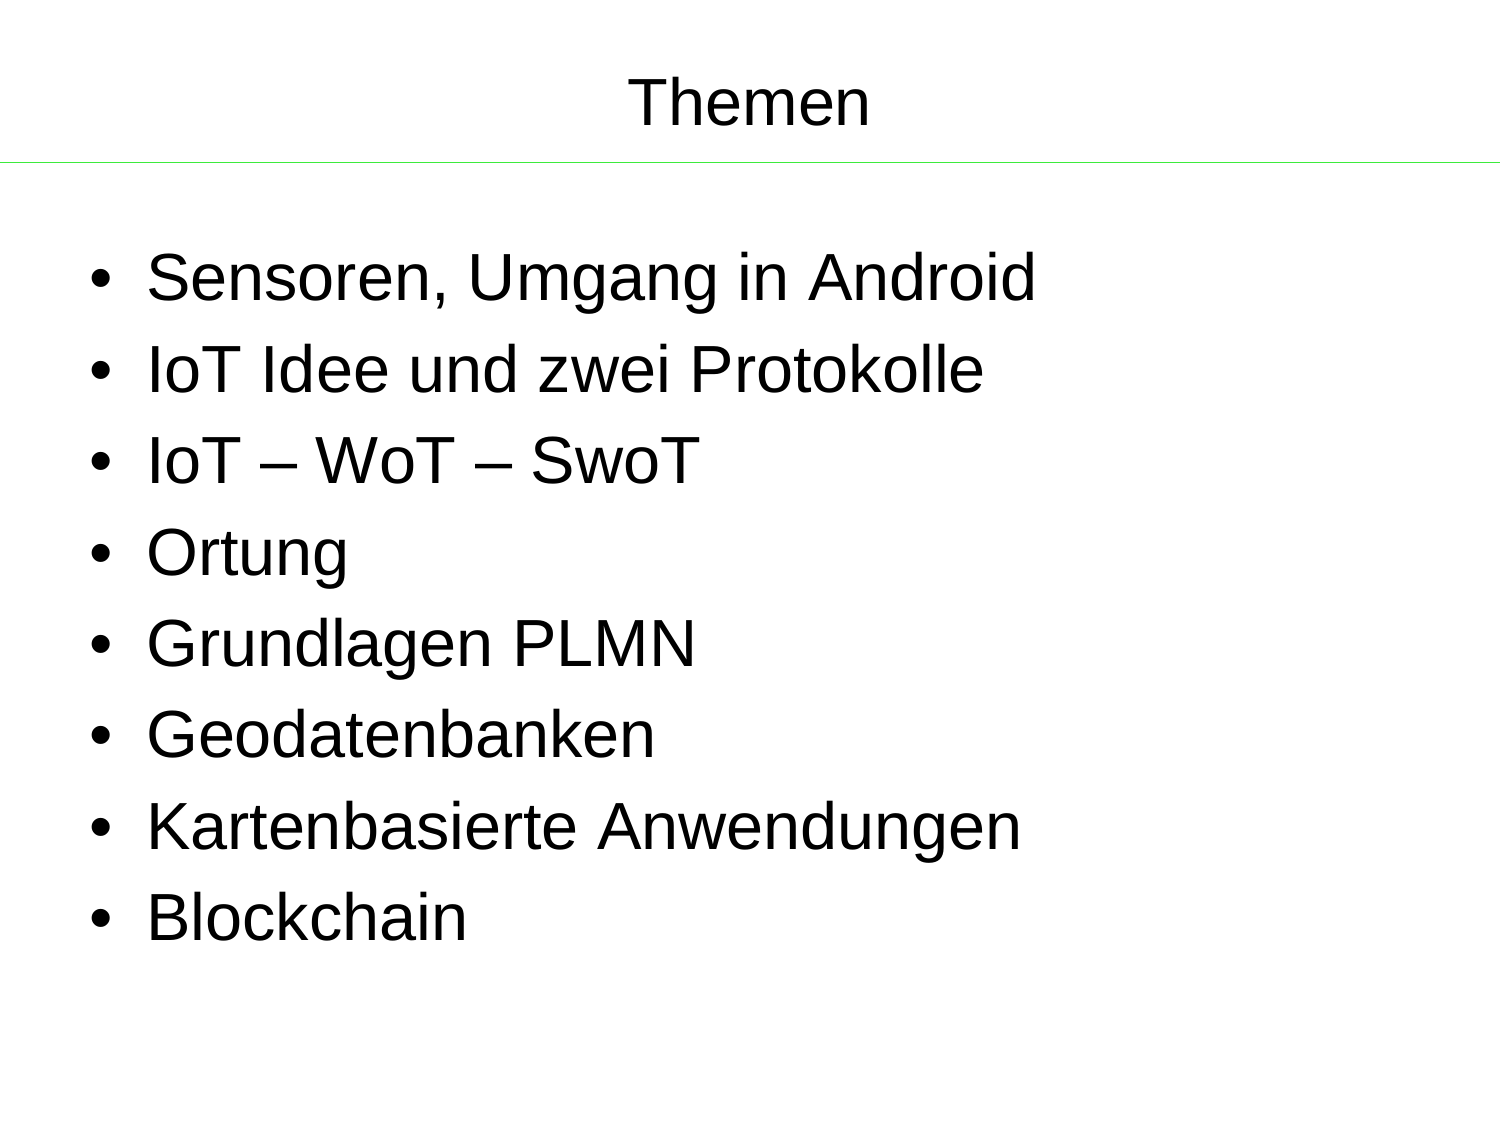

# Themen
Sensoren, Umgang in Android
IoT Idee und zwei Protokolle
IoT – WoT – SwoT
Ortung
Grundlagen PLMN
Geodatenbanken
Kartenbasierte Anwendungen
Blockchain